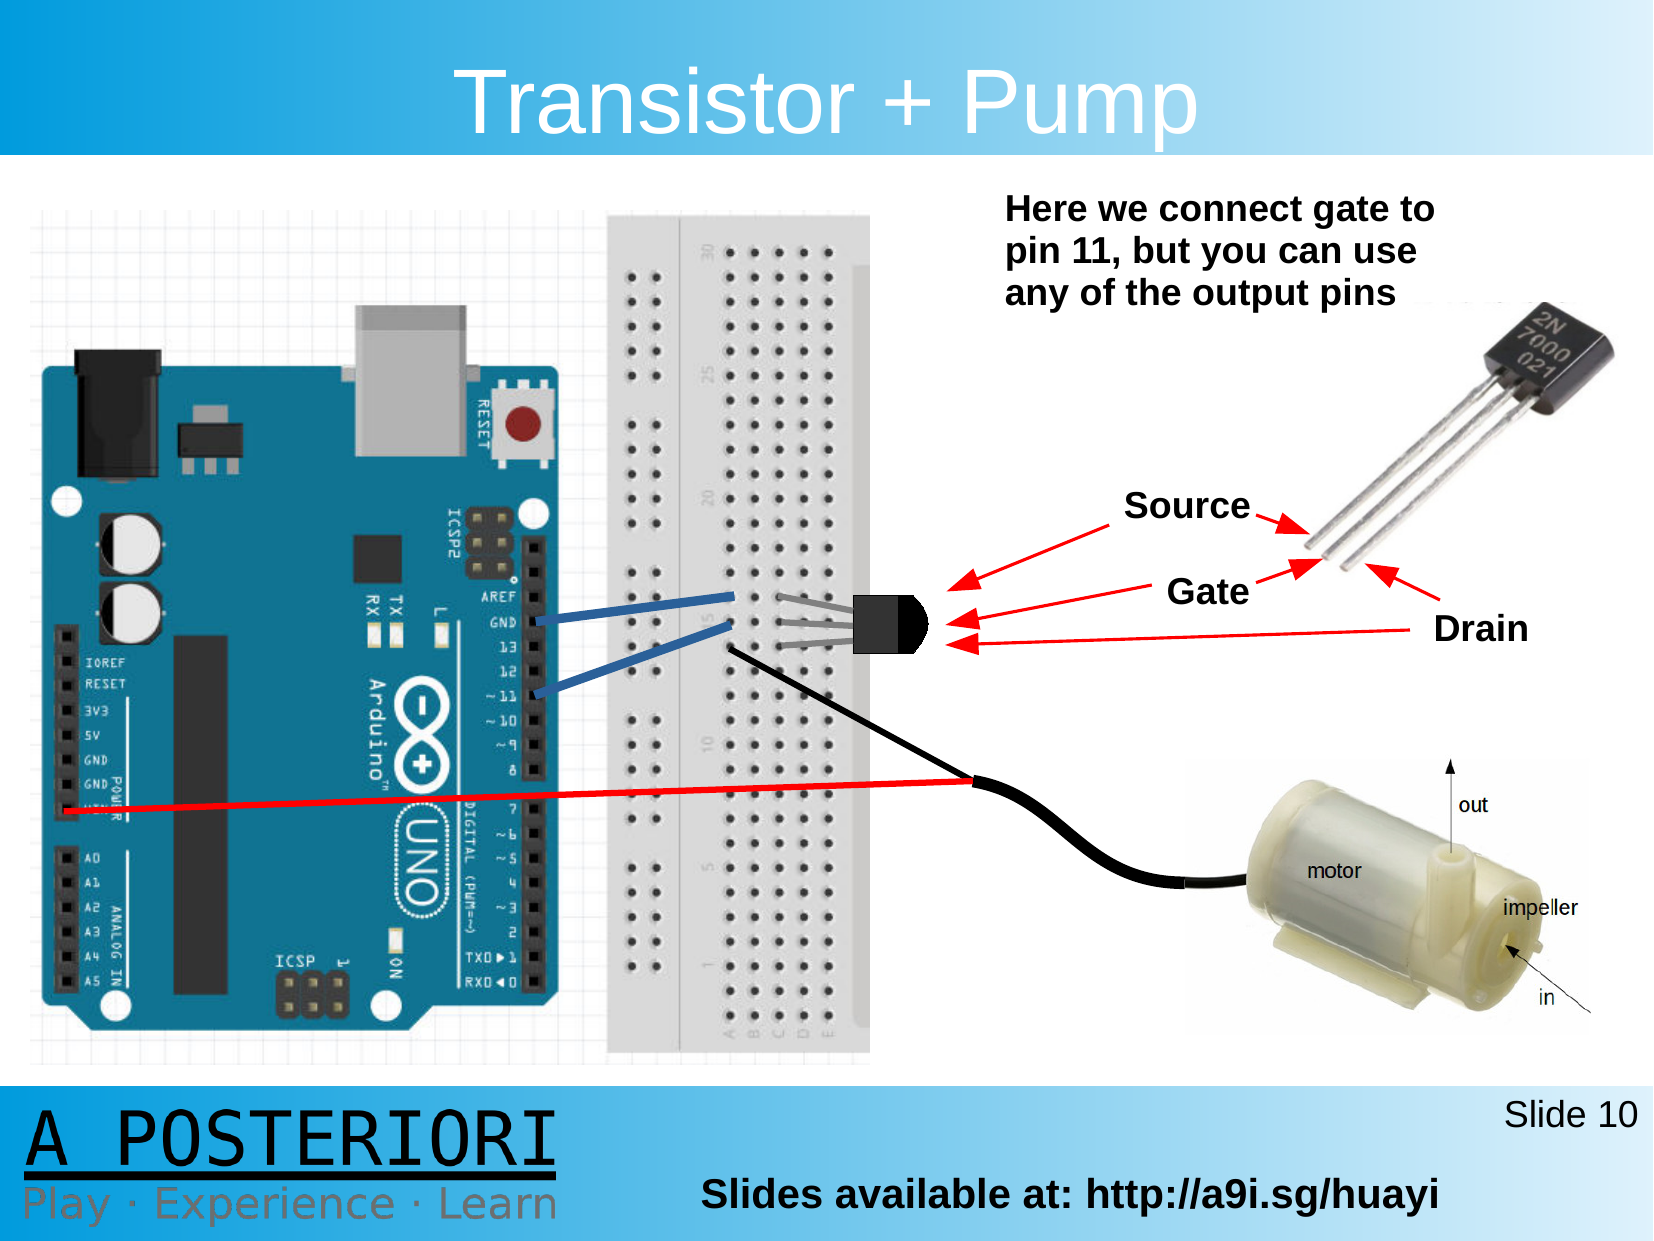

# Transistor + Pump
Here we connect gate to pin 11, but you can use any of the output pins
Source
Gate
Drain